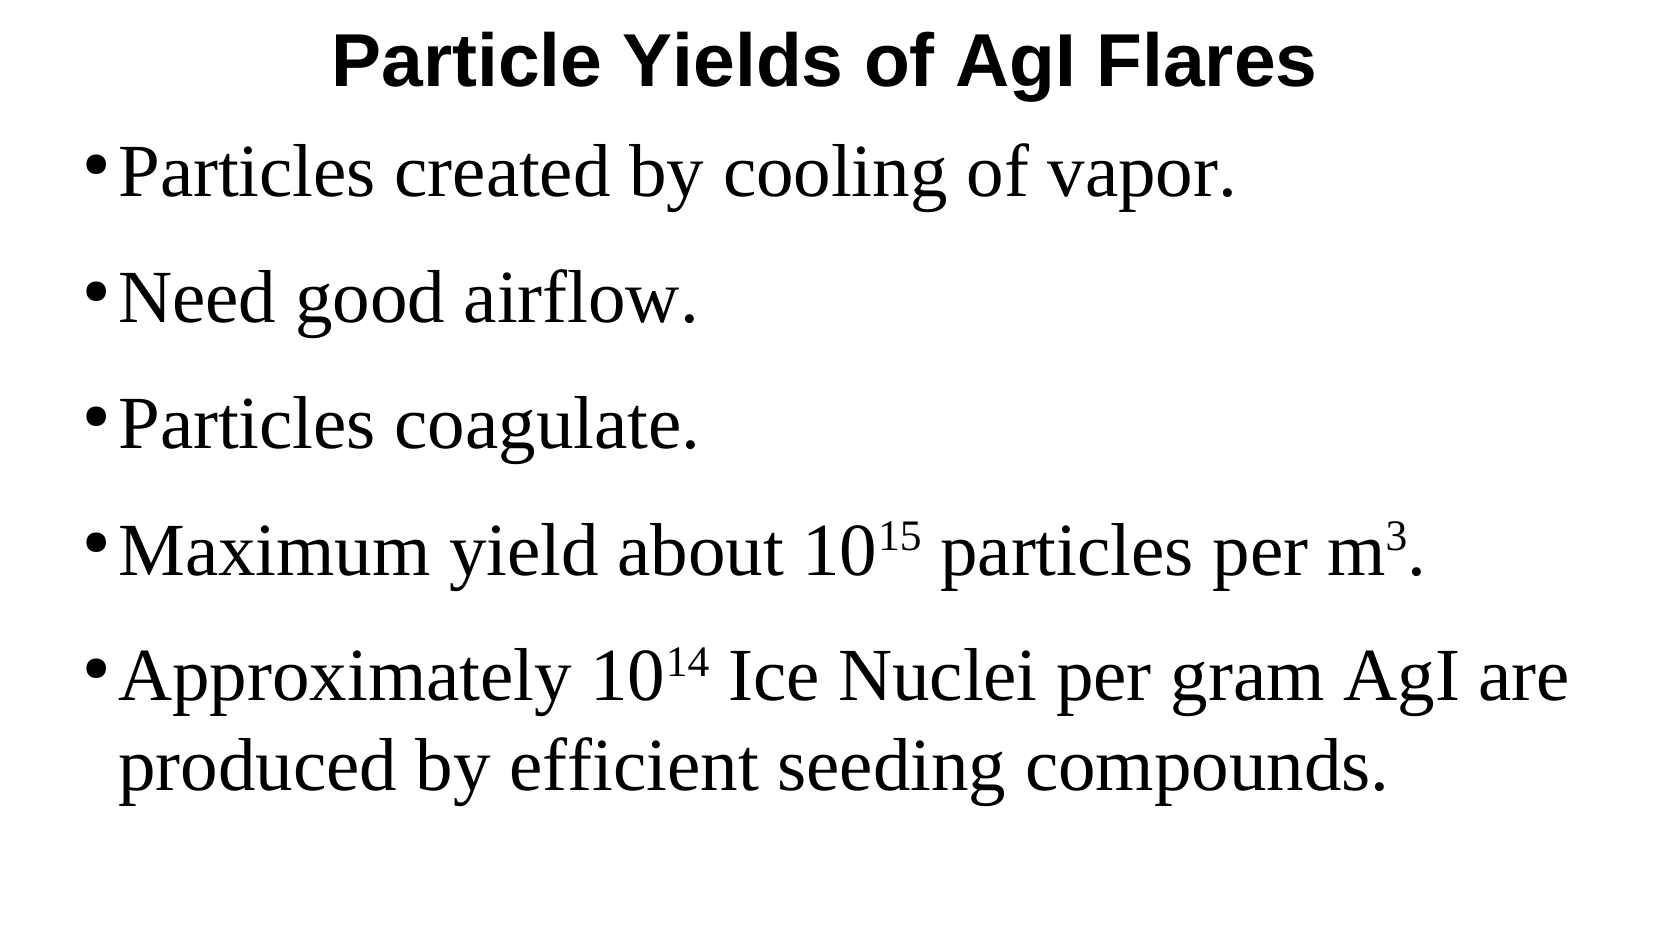

# Particle Yields of AgI Flares
Particles created by cooling of vapor.
Need good airflow.
Particles coagulate.
Maximum yield about 1015 particles per m3.
Approximately 1014 Ice Nuclei per gram AgI are produced by efficient seeding compounds.